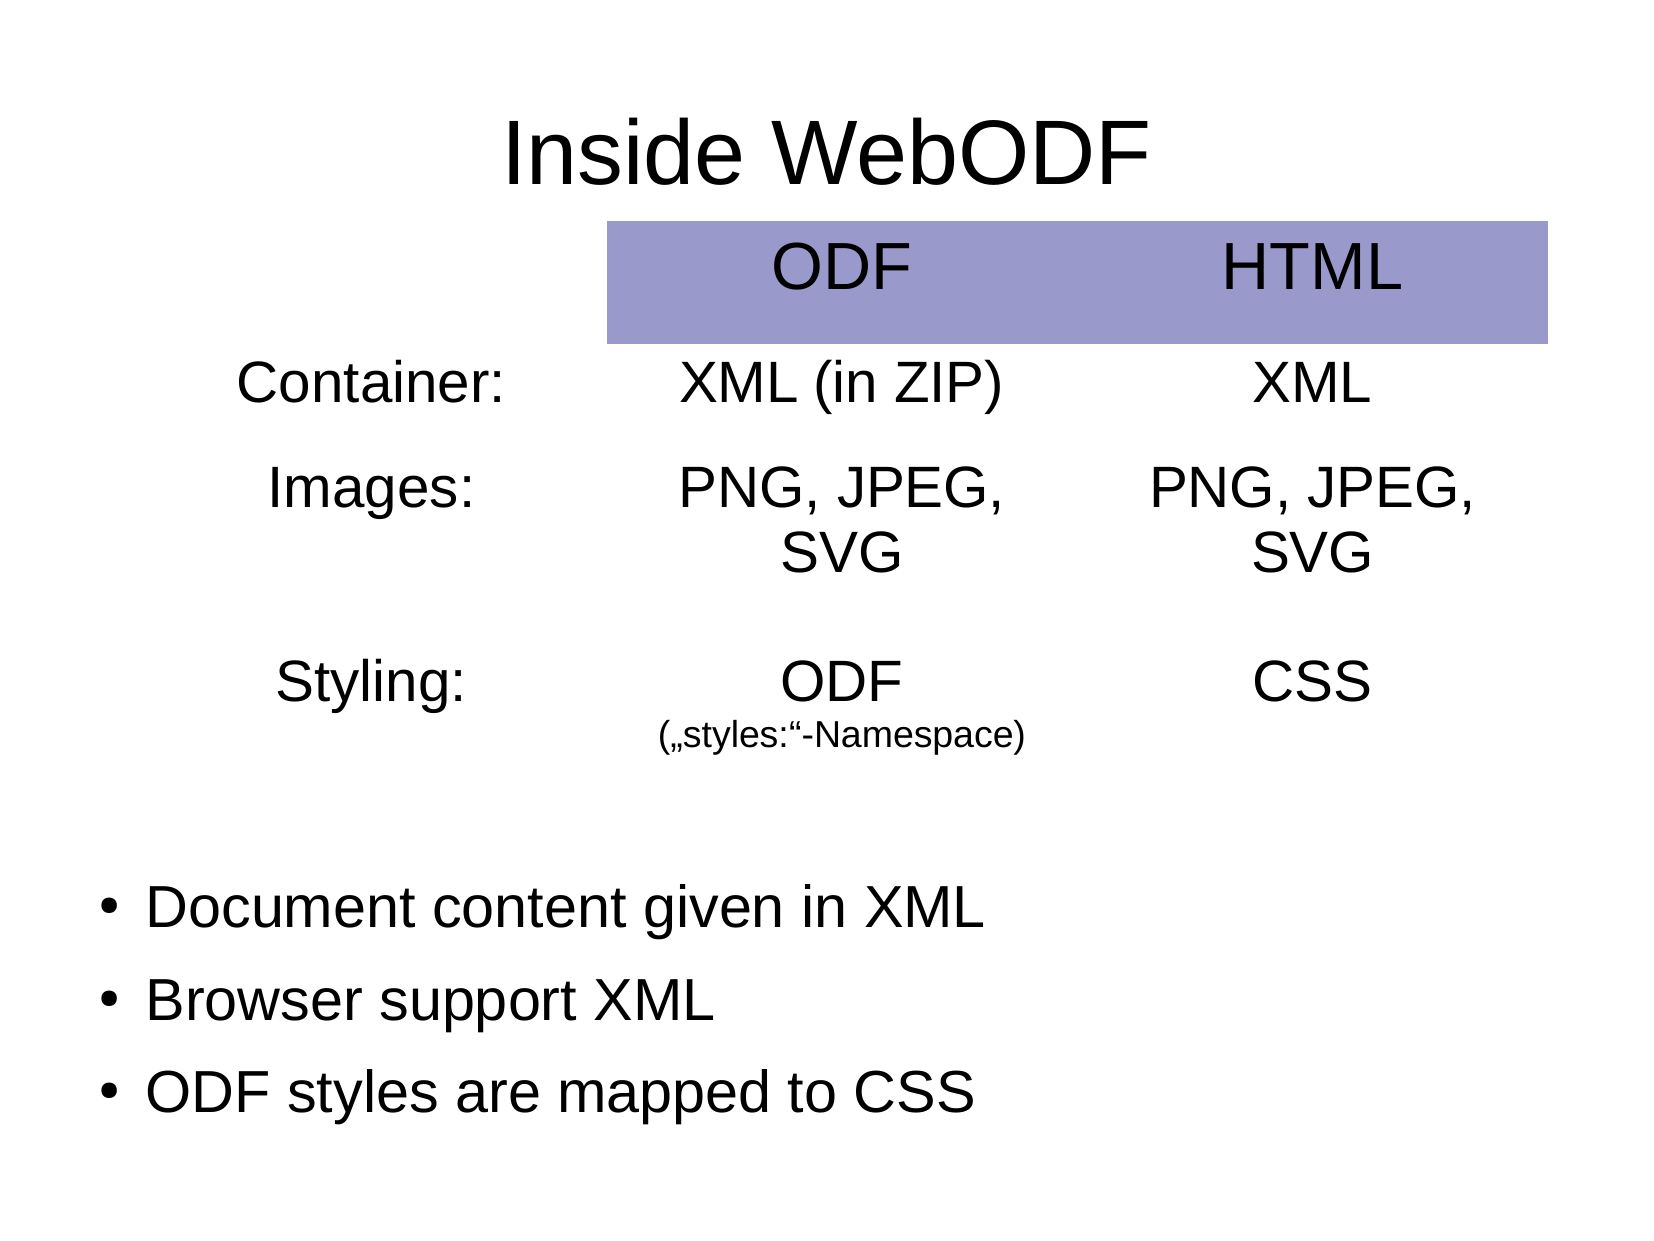

# Inside WebODF
| | ODF | HTML |
| --- | --- | --- |
| Container: | XML (in ZIP) | XML |
| Images: | PNG, JPEG, SVG | PNG, JPEG, SVG |
| Styling: | ODF („styles:“-Namespace) | CSS |
Document content given in XML
Browser support XML
ODF styles are mapped to CSS